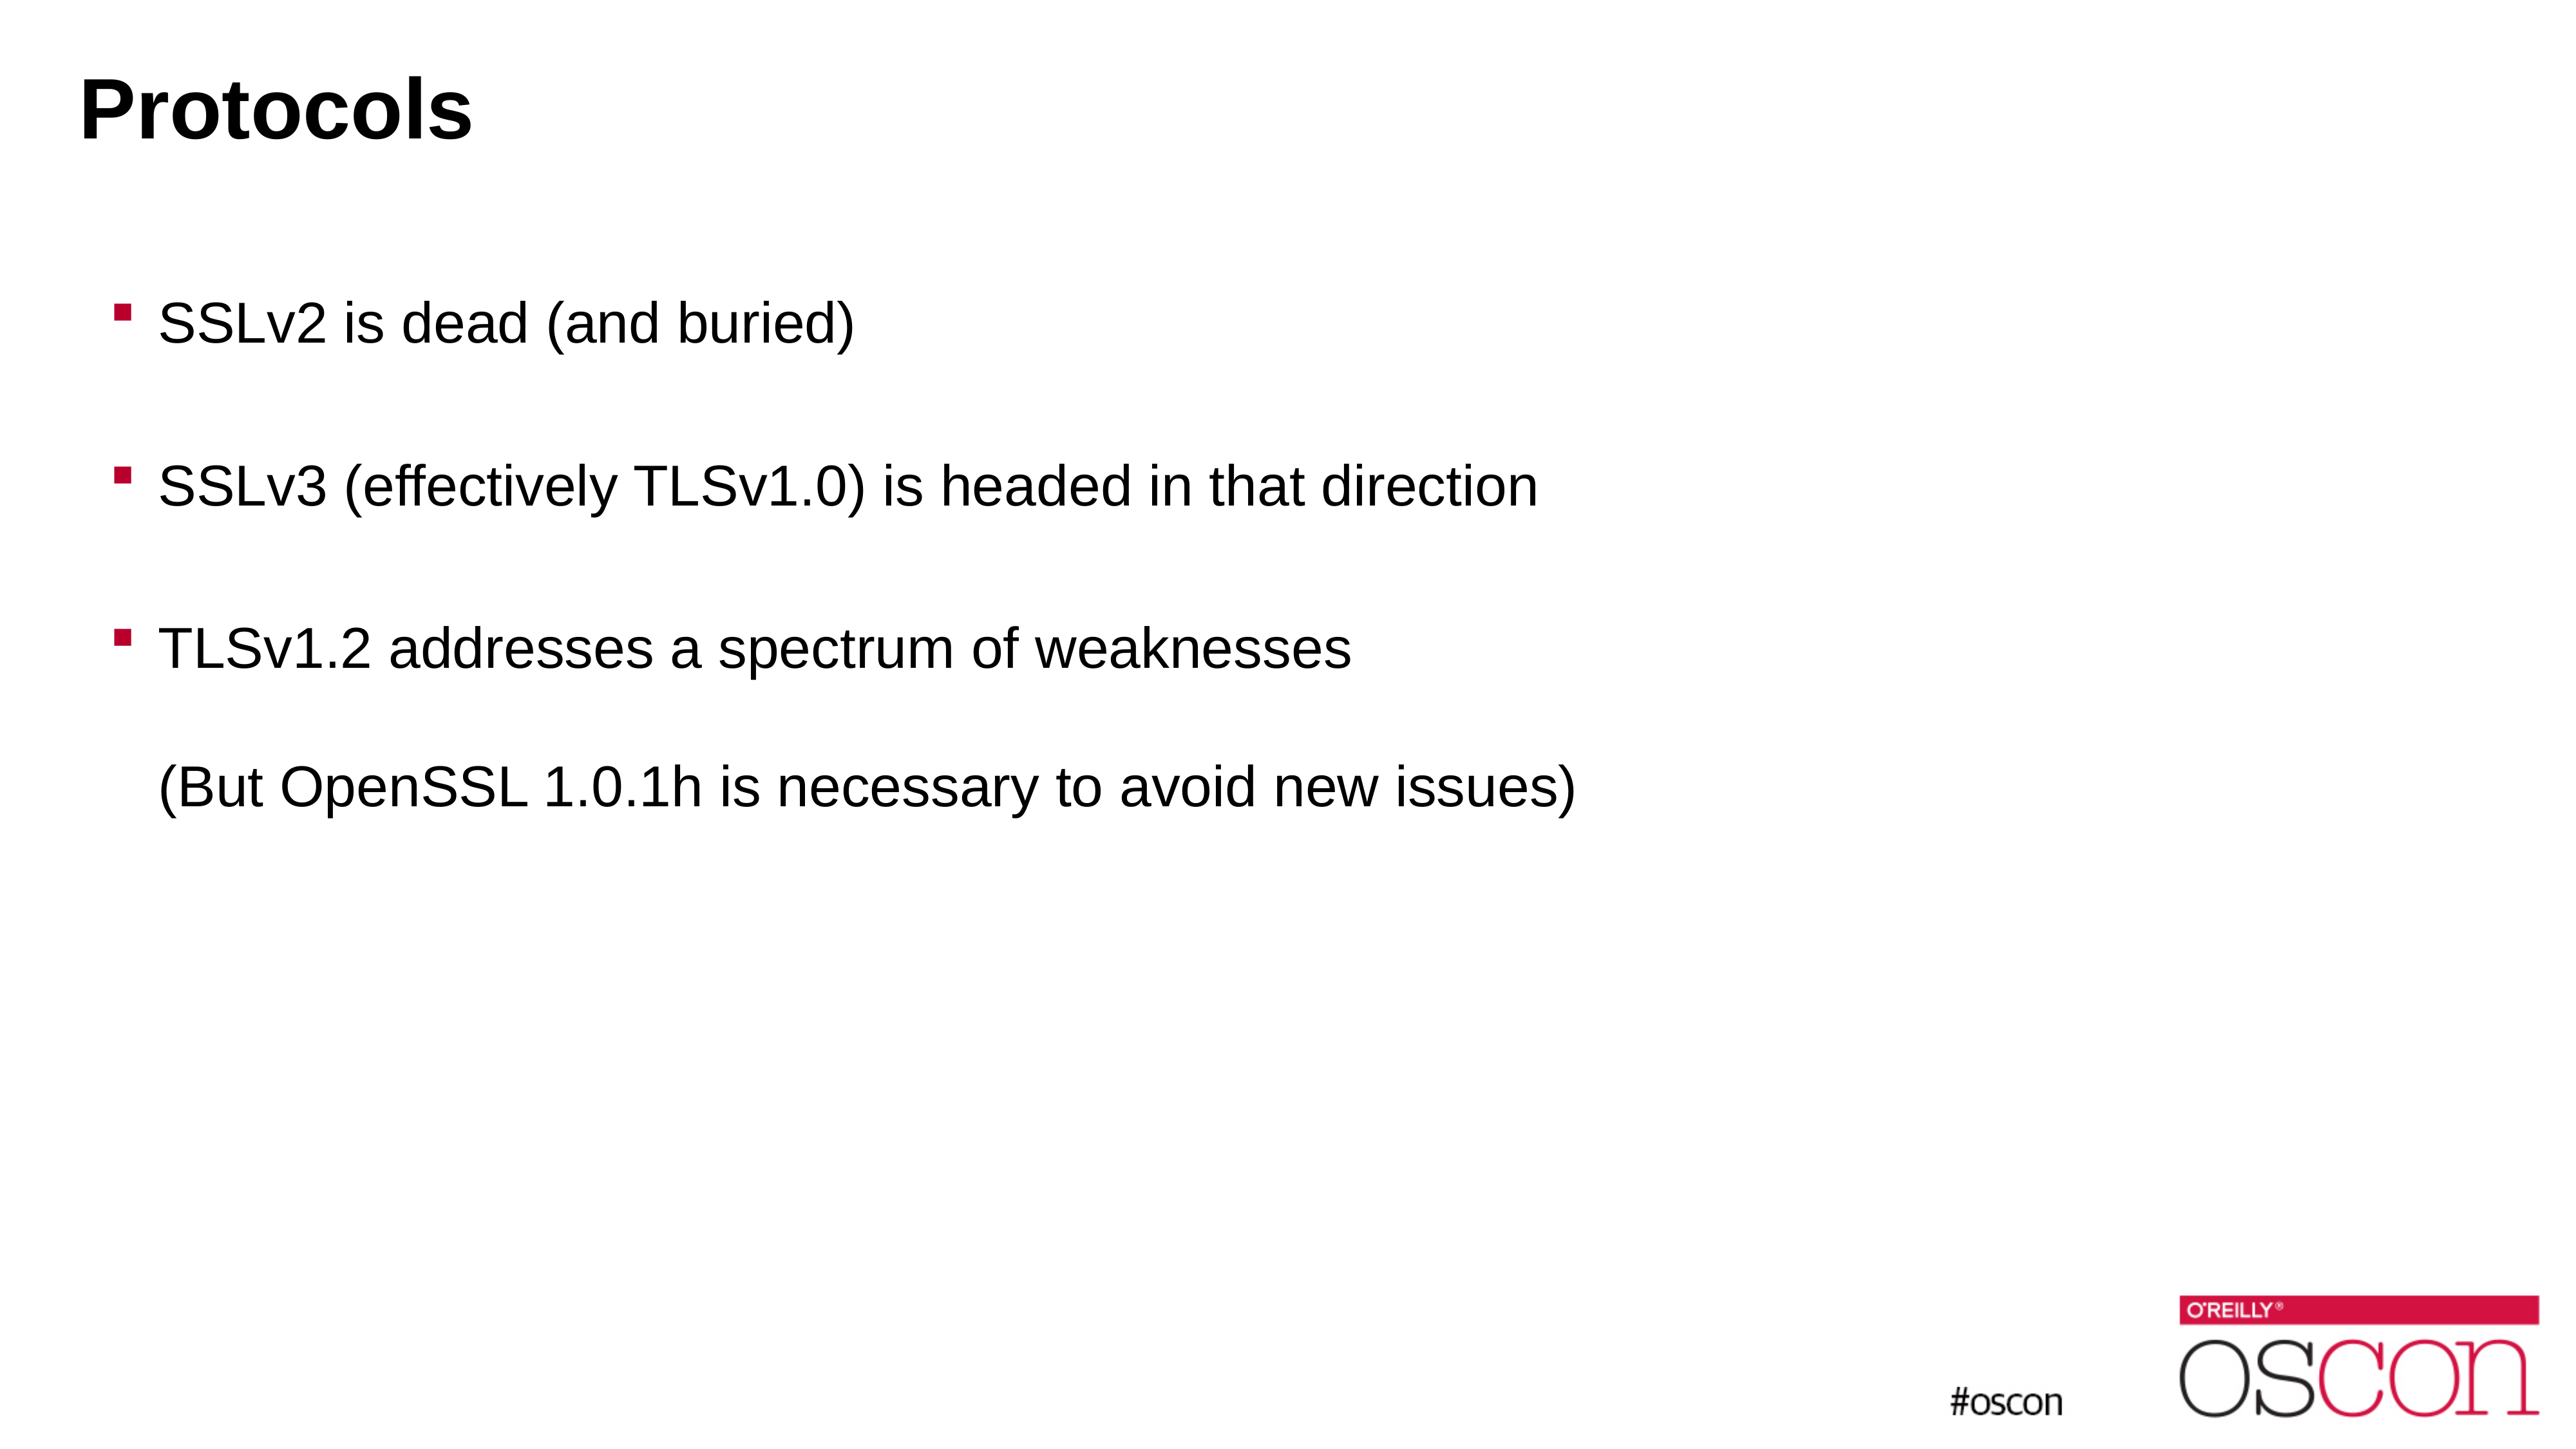

# Protocols
SSLv2 is dead (and buried)
SSLv3 (effectively TLSv1.0) is headed in that direction
TLSv1.2 addresses a spectrum of weaknesses
(But OpenSSL 1.0.1h is necessary to avoid new issues)